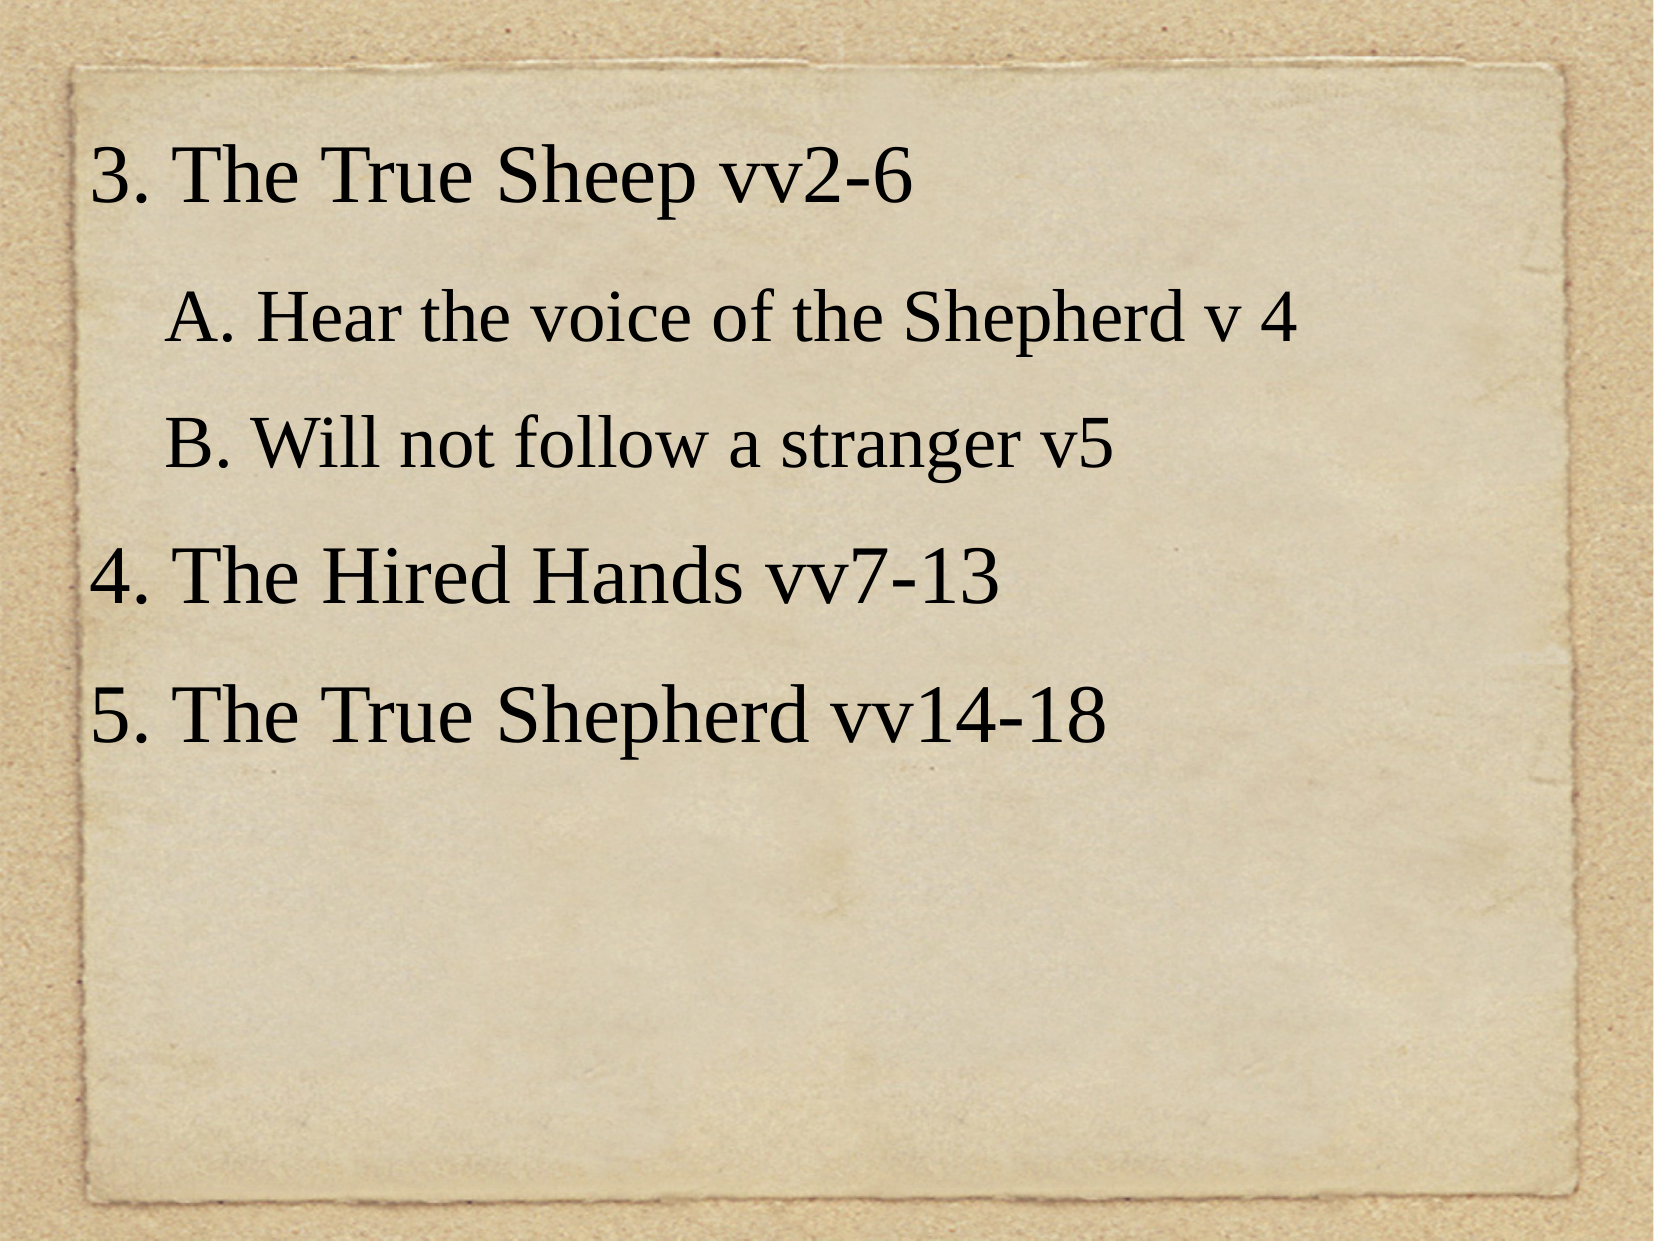

3. The True Sheep vv2-6
	A. Hear the voice of the Shepherd v 4
	B. Will not follow a stranger v5
4. The Hired Hands vv7-13
5. The True Shepherd vv14-18